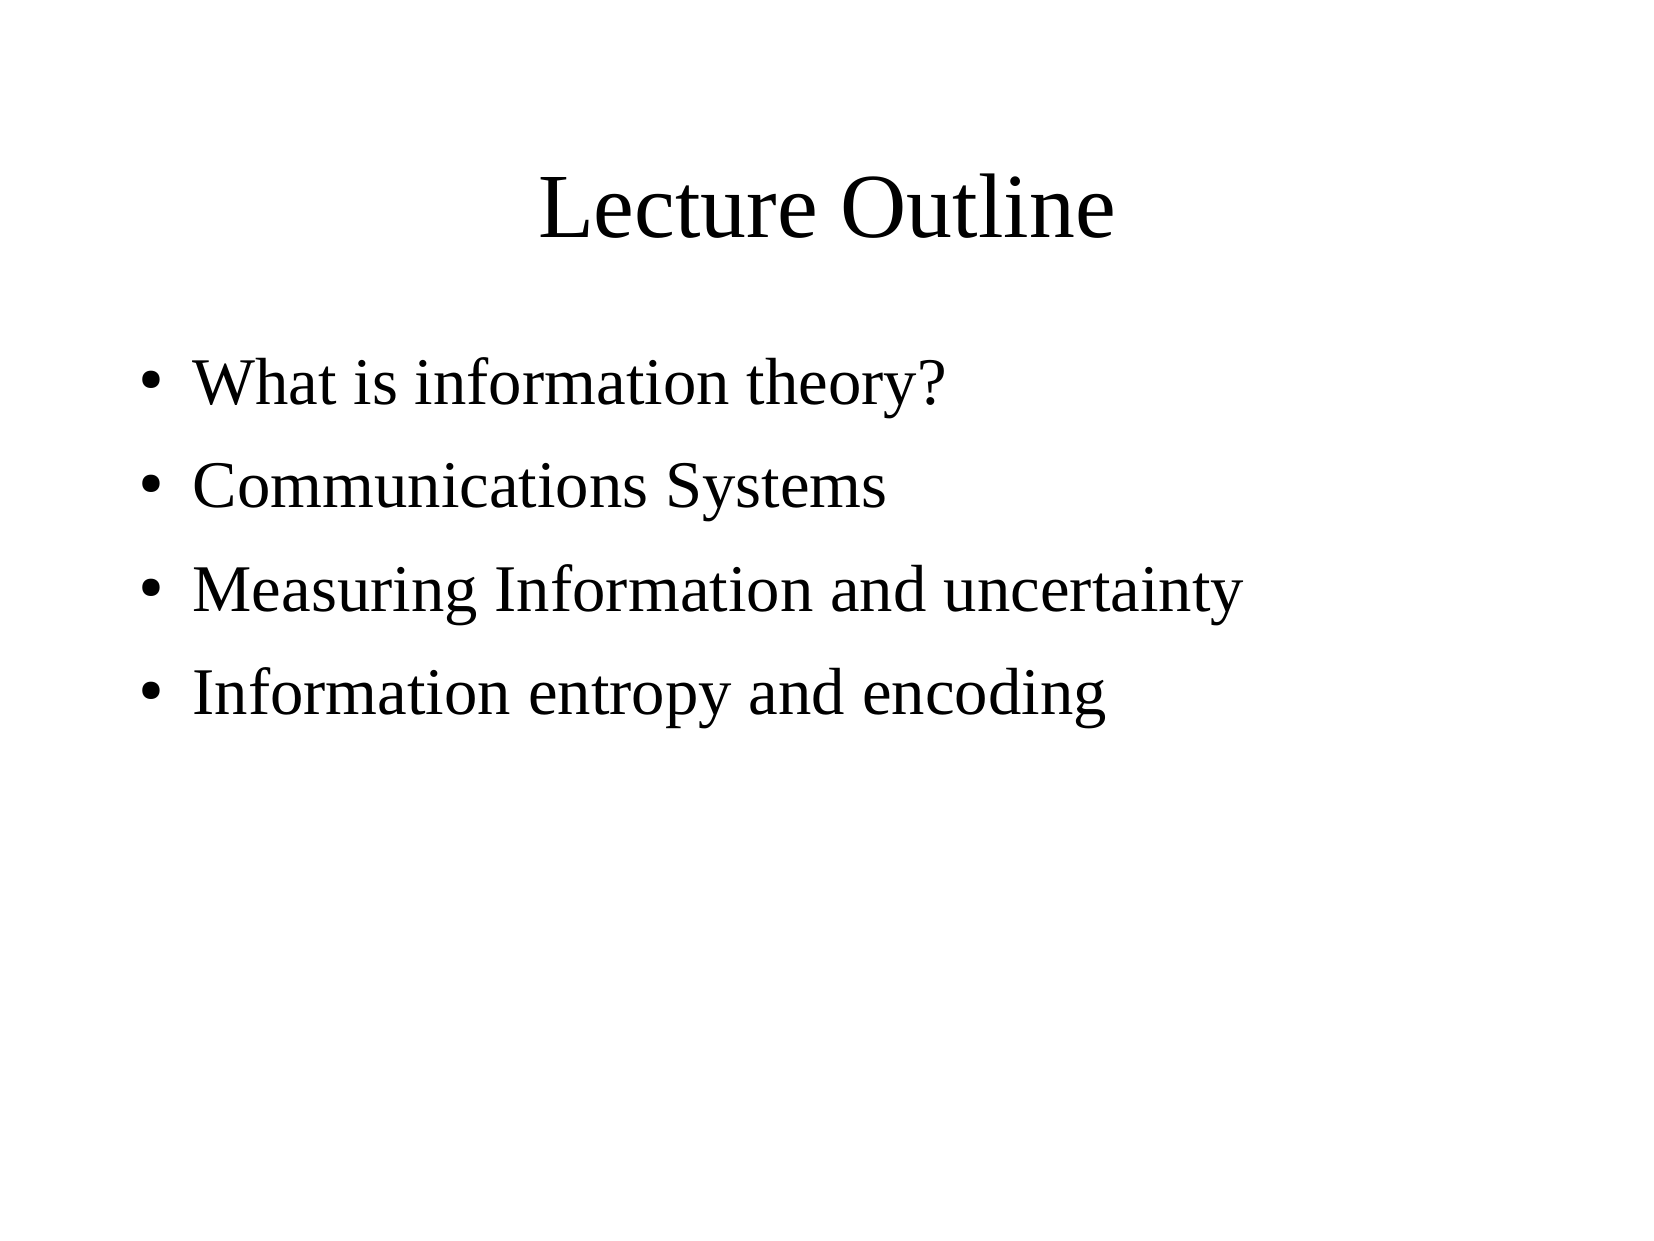

# Lecture Outline
What is information theory?
Communications Systems
Measuring Information and uncertainty
Information entropy and encoding